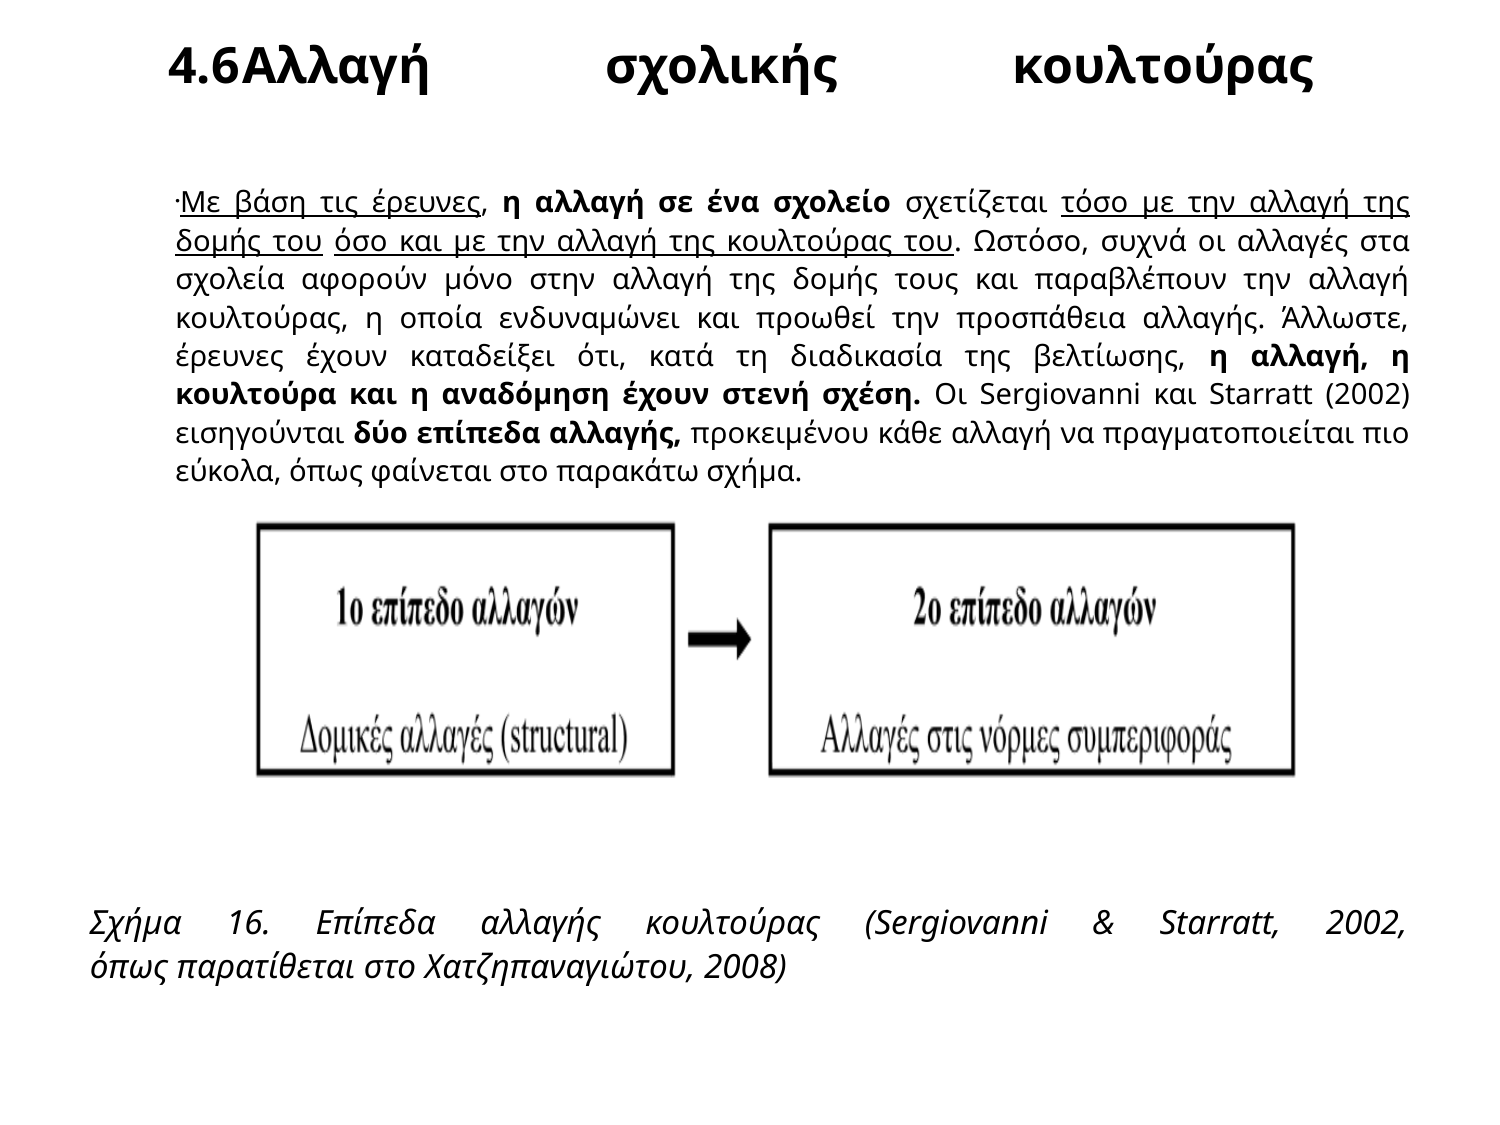

# 4.6	Αλλαγή σχολικής κουλτούρας
Με βάση τις έρευνες, η αλλαγή σε ένα σχολείο σχετίζεται τόσο με την αλλαγή της δομής του όσο και με την αλλαγή της κουλτούρας του. Ωστόσο, συχνά οι αλλαγές στα σχολεία αφορούν μόνο στην αλλαγή της δομής τους και παραβλέπουν την αλλαγή κουλτούρας, η οποία ενδυναμώνει και προωθεί την προσπάθεια αλλαγής. Άλλωστε, έρευνες έχουν καταδείξει ότι, κατά τη διαδικασία της βελτίωσης, η αλλαγή, η κουλτούρα και η αναδόμηση έχουν στενή σχέση. Οι Sergiovanni και Starratt (2002) εισηγούνται δύο επίπεδα αλλαγής, προκειμένου κάθε αλλαγή να πραγματοποιείται πιο εύκολα, όπως φαίνεται στο παρακάτω σχήμα.
Σχήμα 16. Επίπεδα αλλαγής κουλτούρας (Sergiovanni & Starratt, 2002,
όπως παρατίθεται στο Χατζηπαναγιώτου, 2008)